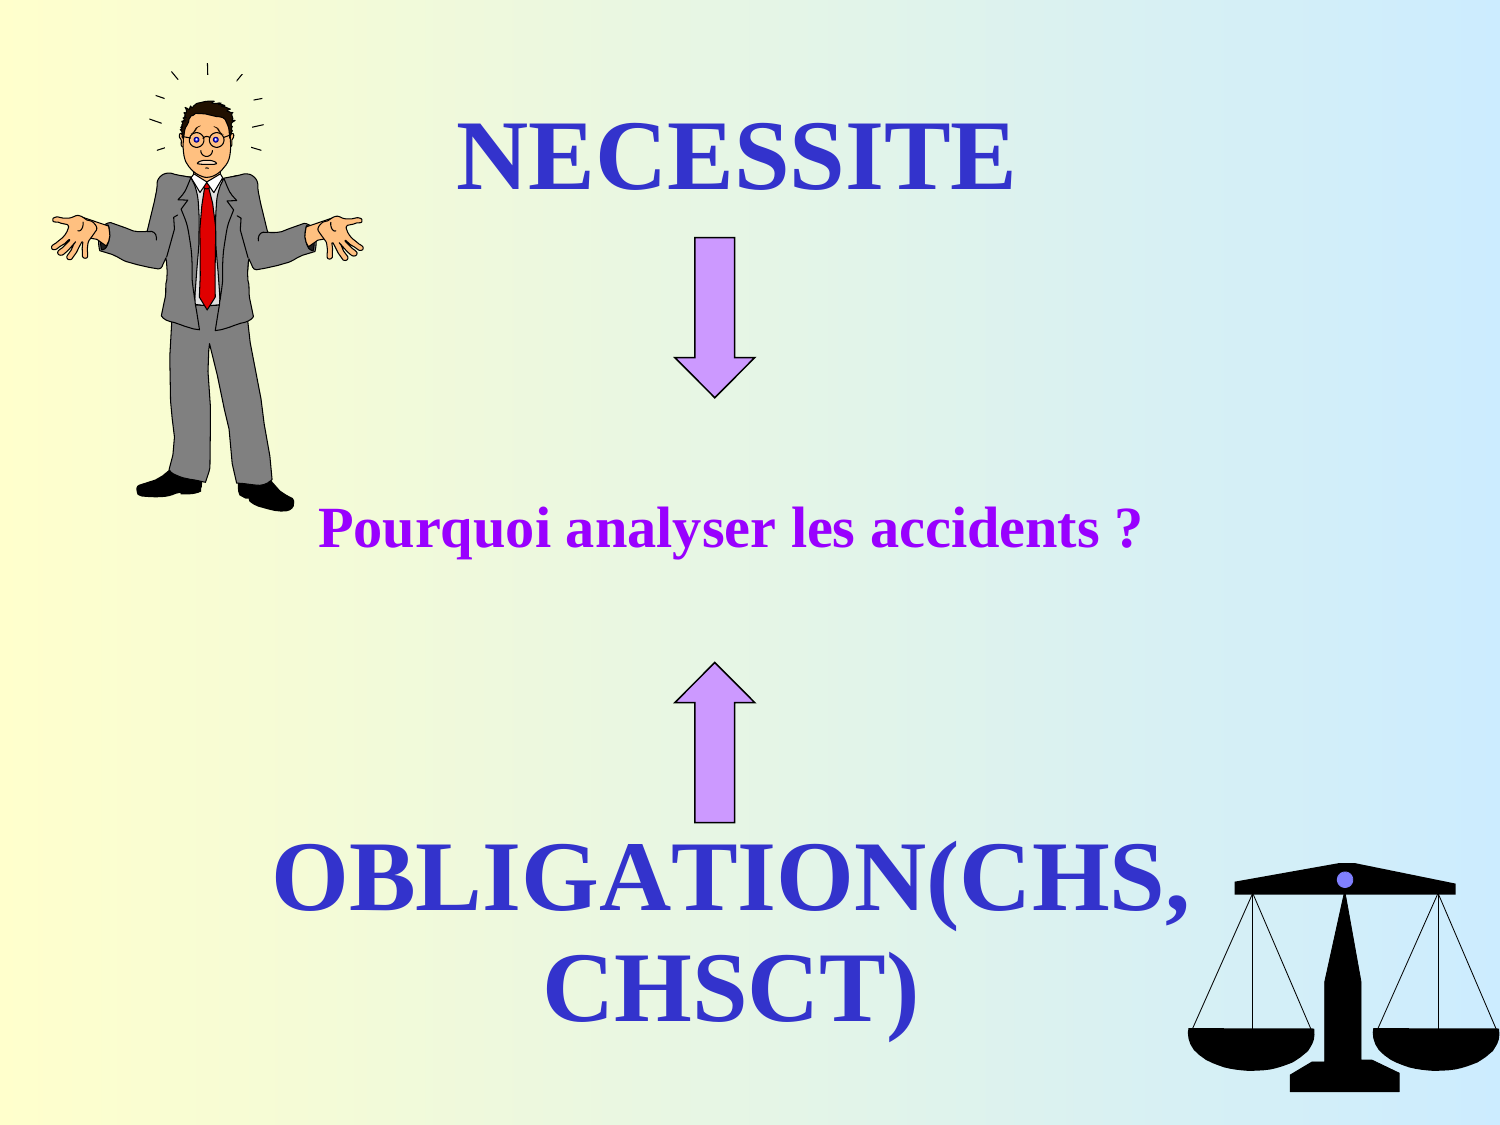

# NECESSITE
Pourquoi analyser les accidents ?
OBLIGATION(CHS, CHSCT)